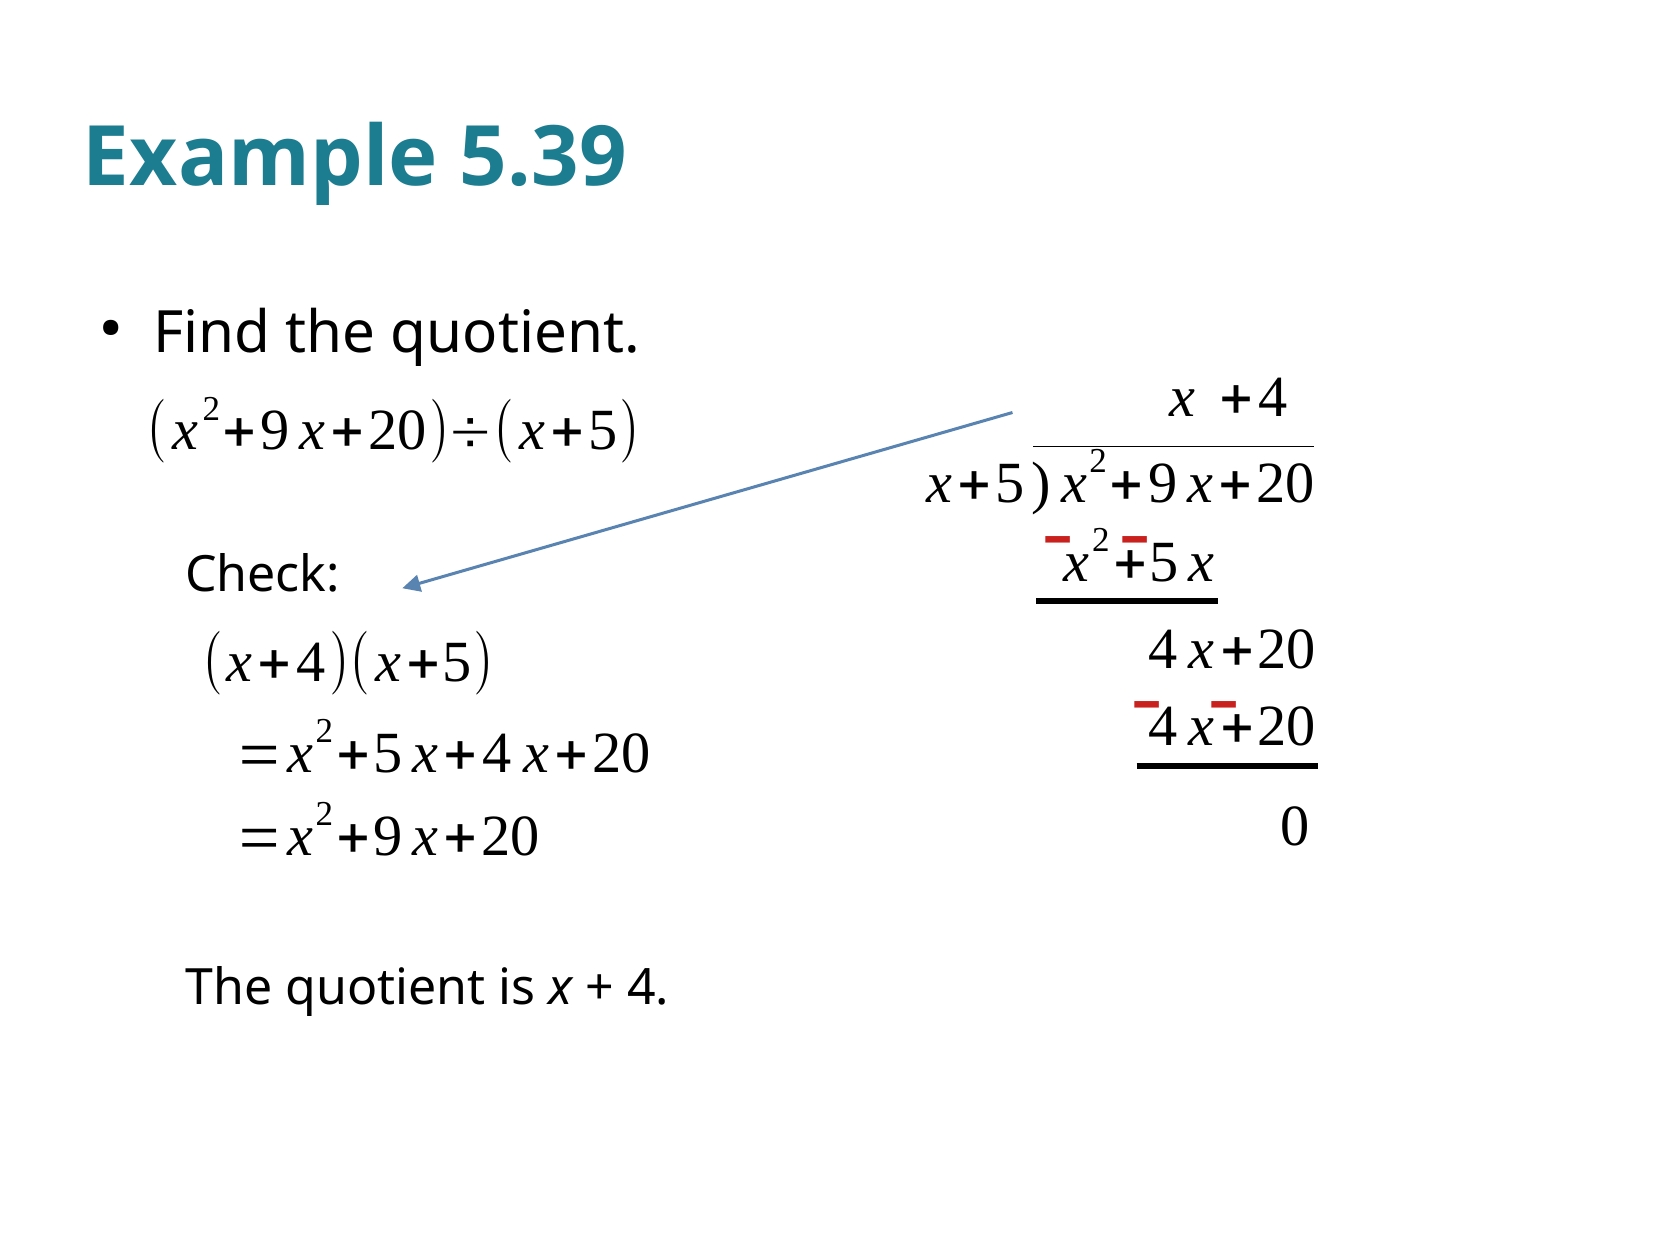

# Example 5.39
Find the quotient.
–
–
Check:
–
–
The quotient is x + 4.